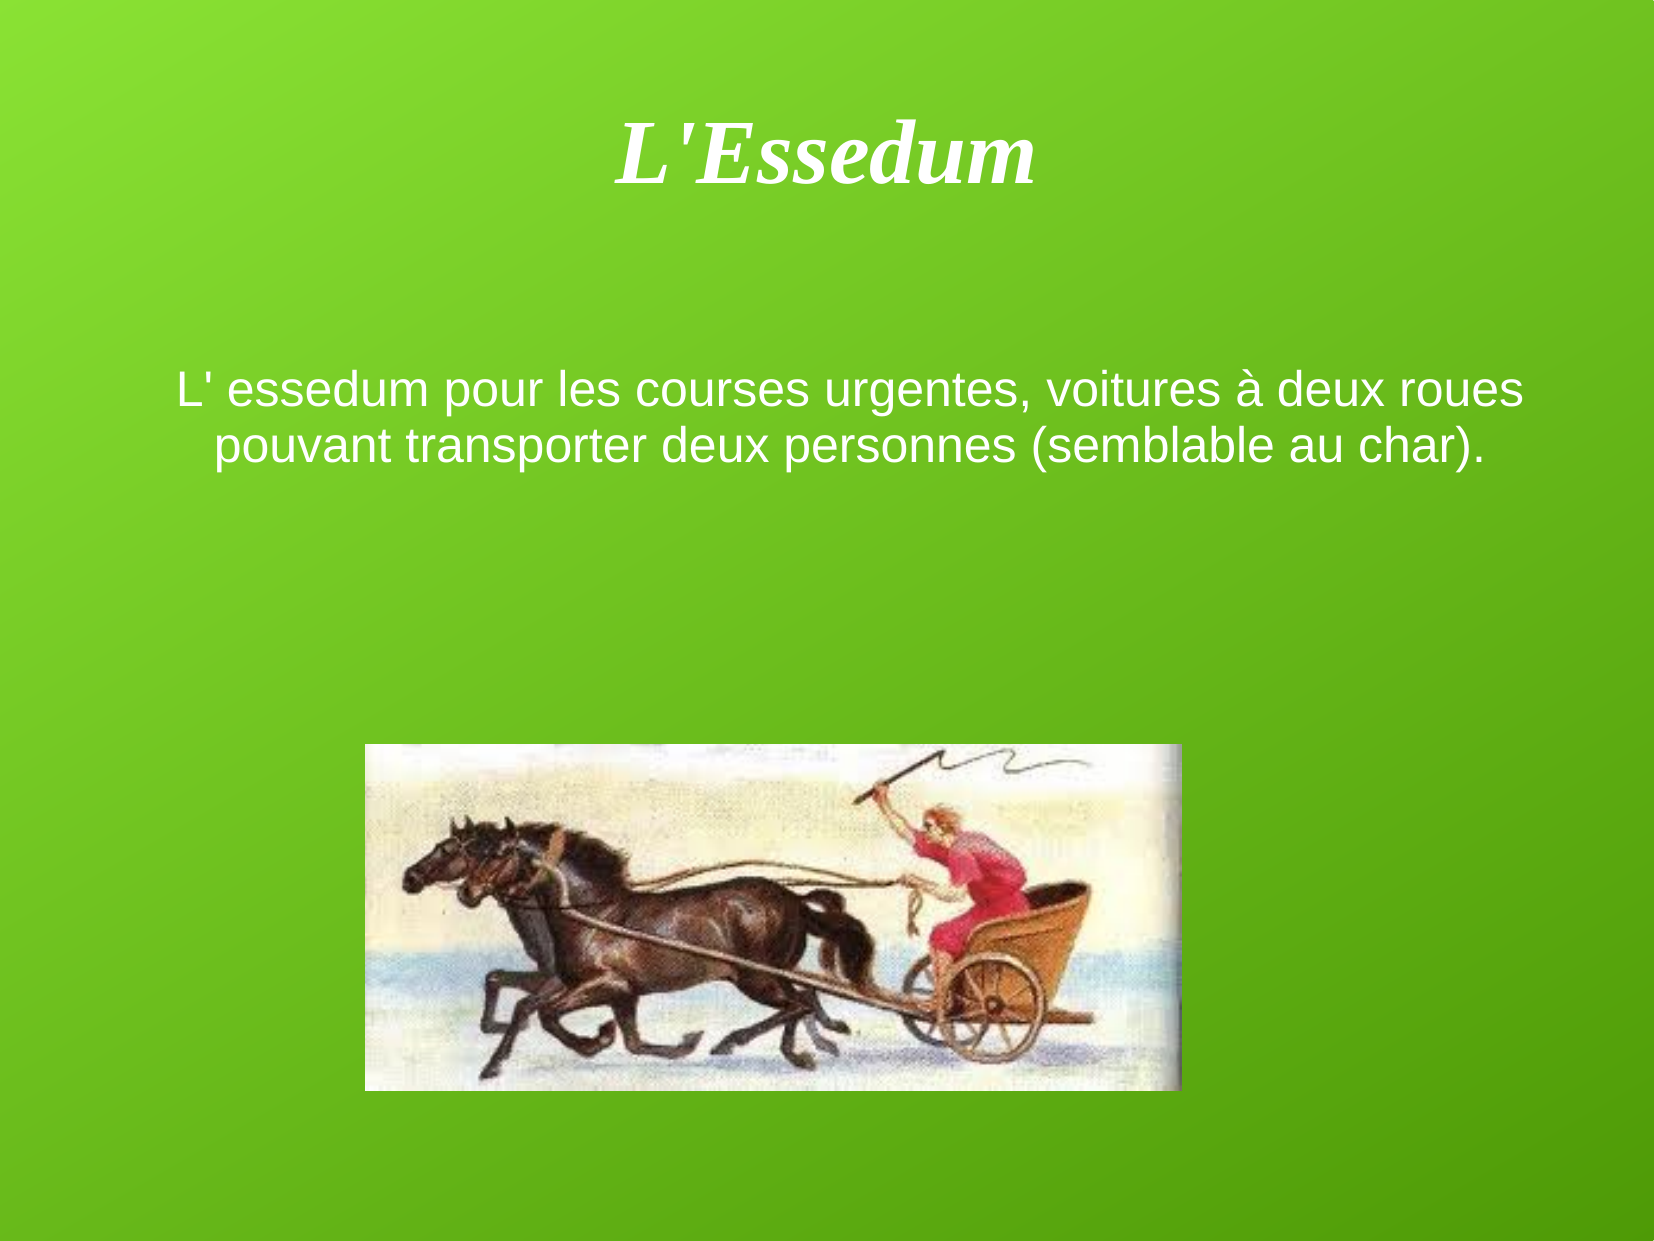

# L'Essedum
L' essedum pour les courses urgentes, voitures à deux roues pouvant transporter deux personnes (semblable au char).